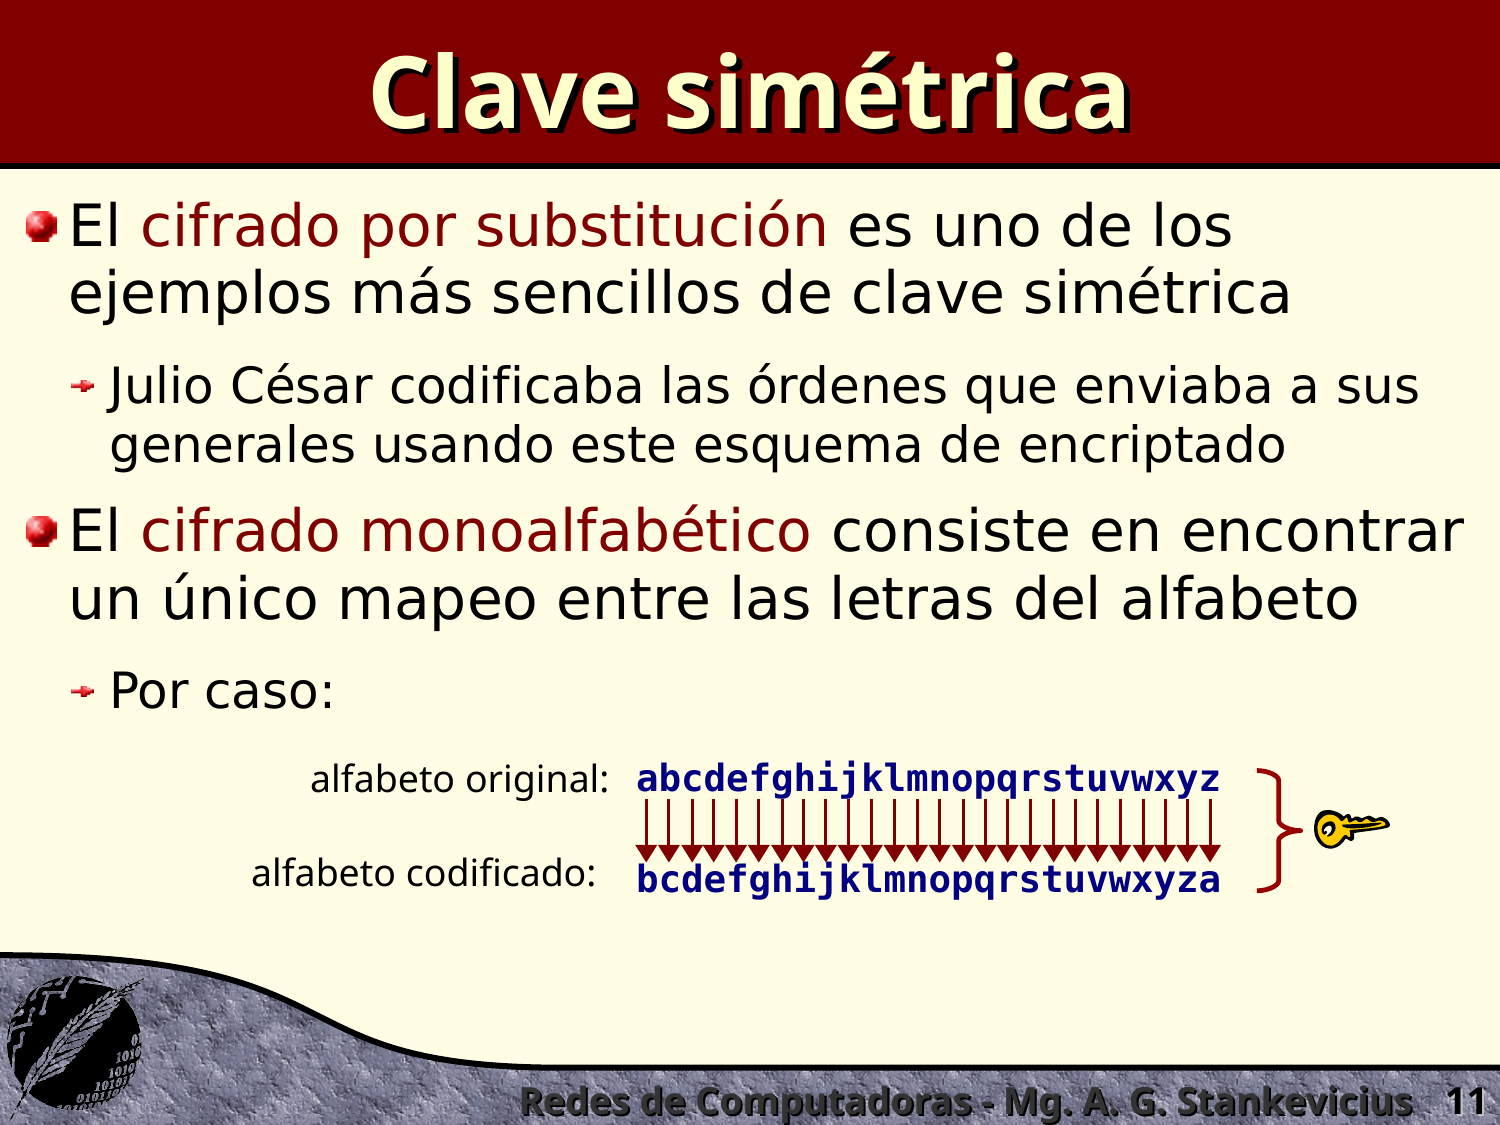

# Clave simétrica
El cifrado por substitución es uno de los ejemplos más sencillos de clave simétrica
Julio César codificaba las órdenes que enviaba a sus generales usando este esquema de encriptado
El cifrado monoalfabético consiste en encontrar un único mapeo entre las letras del alfabeto
Por caso:
alfabeto original:
abcdefghijklmnopqrstuvwxyz
alfabeto codificado:
bcdefghijklmnopqrstuvwxyza
11